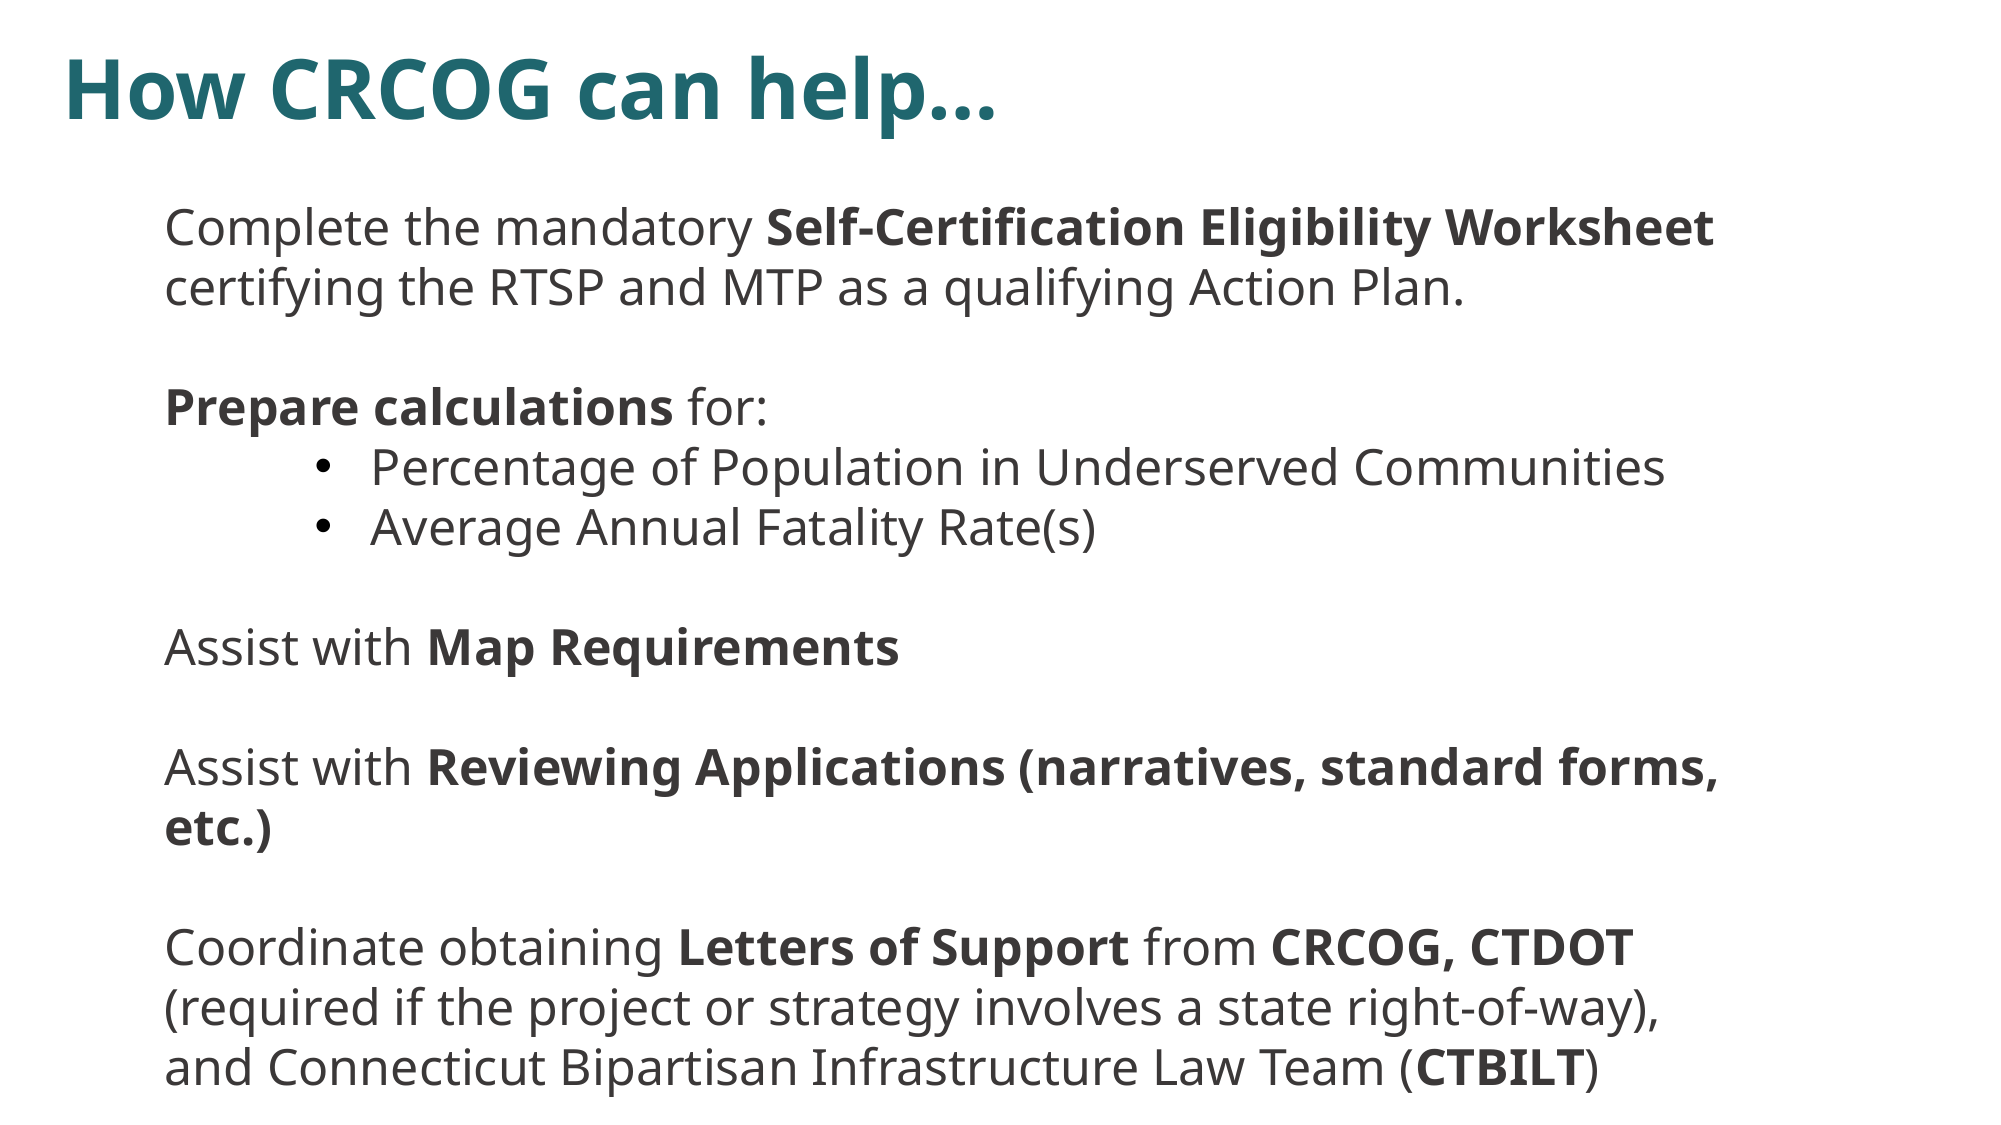

How CRCOG can help…
Complete the mandatory Self-Certification Eligibility Worksheet certifying the RTSP and MTP as a qualifying Action Plan.
Prepare calculations for:
Percentage of Population in Underserved Communities
Average Annual Fatality Rate(s)
Assist with Map Requirements
Assist with Reviewing Applications (narratives, standard forms, etc.)
Coordinate obtaining Letters of Support from CRCOG, CTDOT (required if the project or strategy involves a state right-of-way), and Connecticut Bipartisan Infrastructure Law Team (CTBILT)